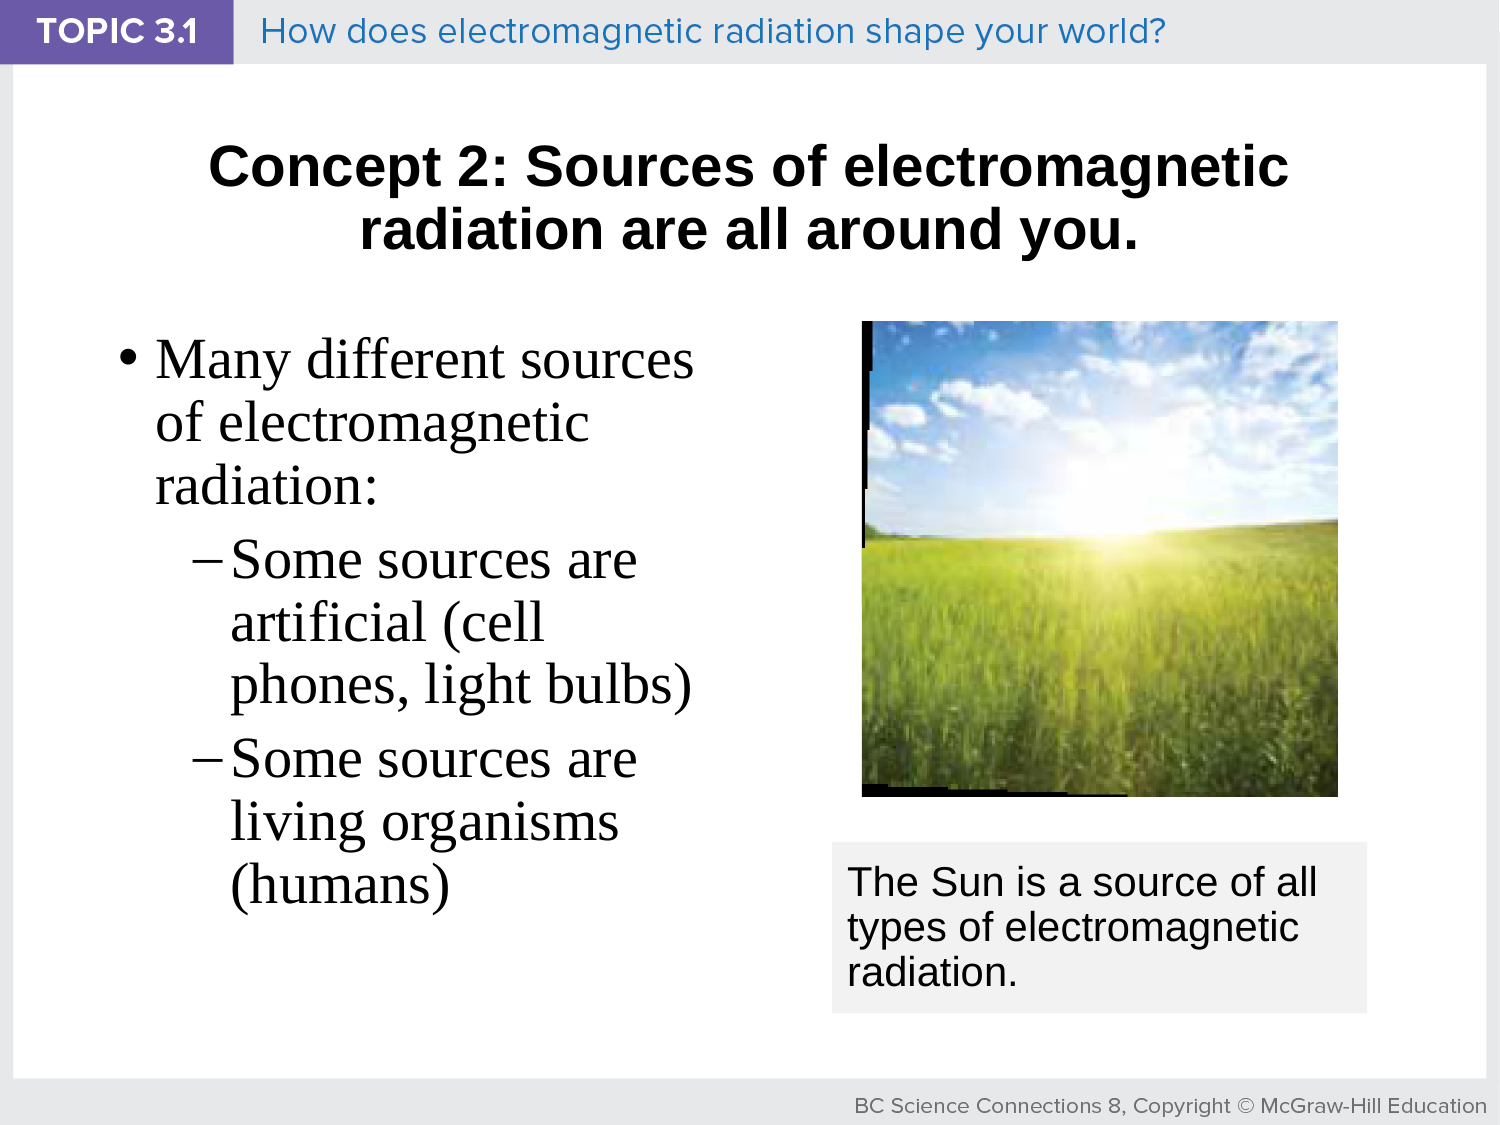

# Concept 2: Sources of electromagnetic radiation are all around you.
Many different sources of electromagnetic radiation:
Some sources are artificial (cell phones, light bulbs)
Some sources are living organisms (humans)
The Sun is a source of all types of electromagnetic radiation.